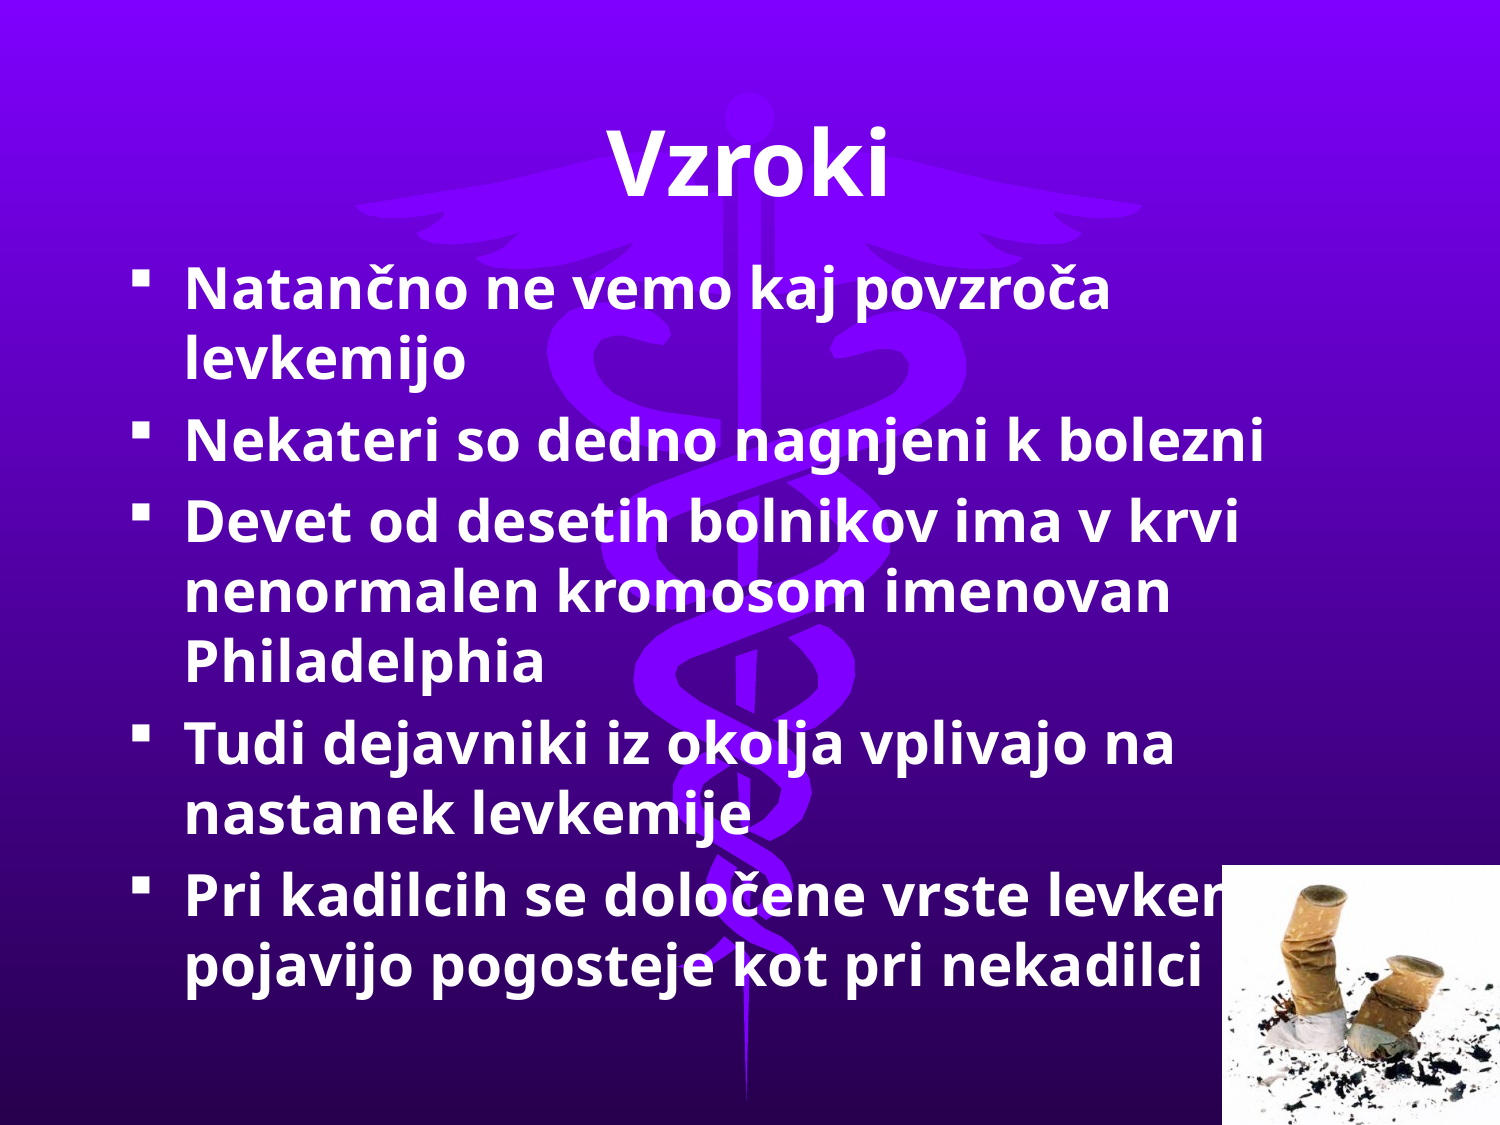

# Vzroki
Natančno ne vemo kaj povzroča levkemijo
Nekateri so dedno nagnjeni k bolezni
Devet od desetih bolnikov ima v krvi nenormalen kromosom imenovan Philadelphia
Tudi dejavniki iz okolja vplivajo na nastanek levkemije
Pri kadilcih se določene vrste levkemije pojavijo pogosteje kot pri nekadilci